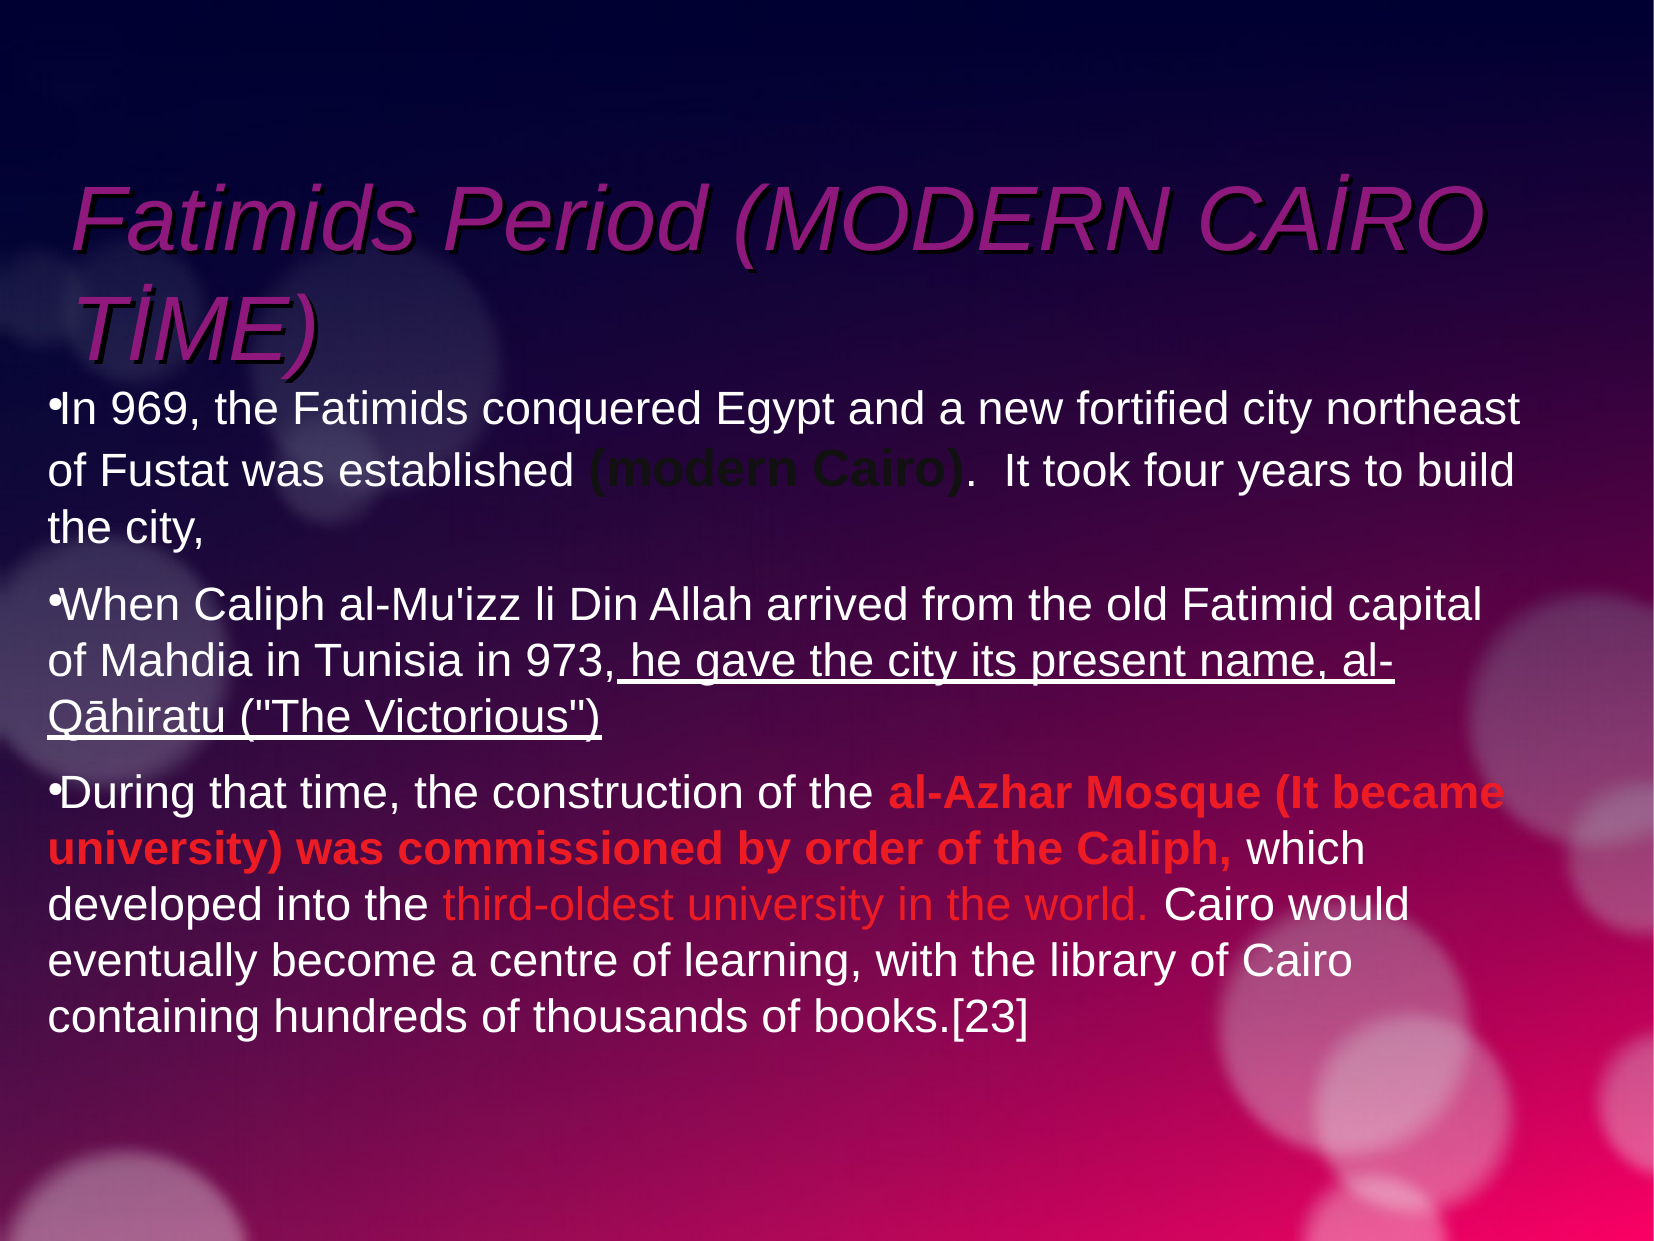

# Fatimids Period (MODERN CAİRO TİME)
In 969, the Fatimids conquered Egypt and a new fortified city northeast of Fustat was established (modern Cairo). It took four years to build the city,
When Caliph al-Mu'izz li Din Allah arrived from the old Fatimid capital of Mahdia in Tunisia in 973, he gave the city its present name, al-Qāhiratu ("The Victorious")
During that time, the construction of the al-Azhar Mosque (It became university) was commissioned by order of the Caliph, which developed into the third-oldest university in the world. Cairo would eventually become a centre of learning, with the library of Cairo containing hundreds of thousands of books.[23]